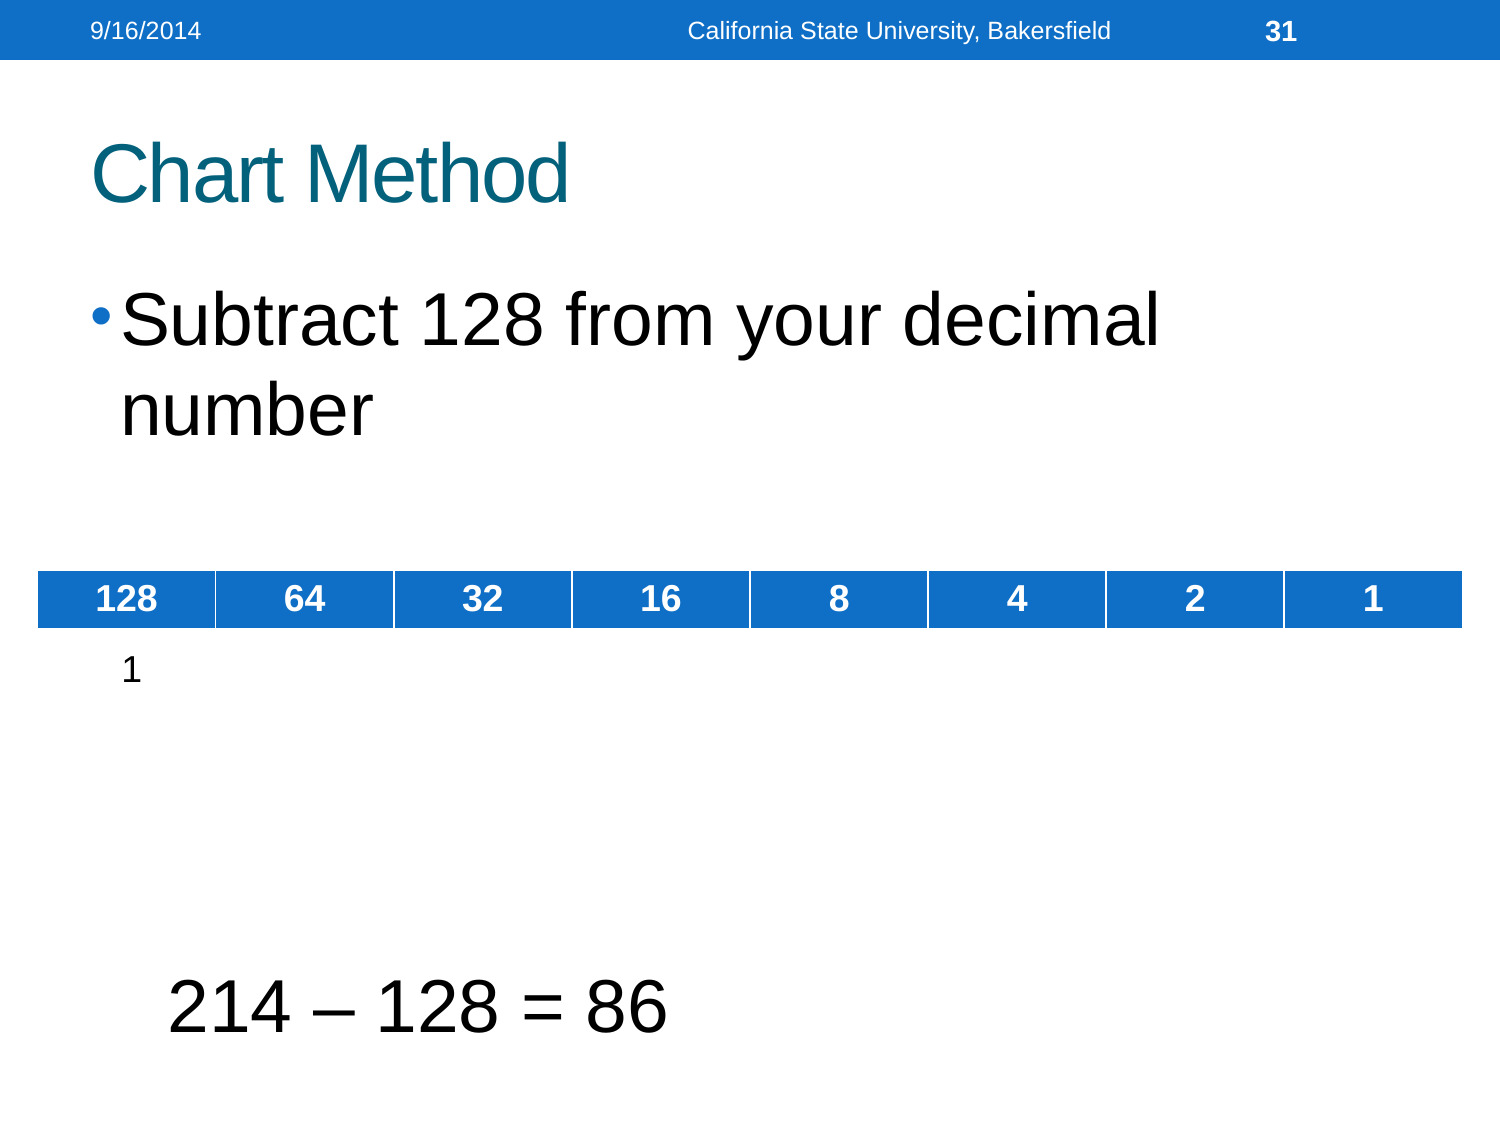

9/16/2014
California State University, Bakersfield
# Chart Method
Subtract 128 from your decimal number
| 128 | 64 | 32 | 16 | 8 | 4 | 2 | 1 |
| --- | --- | --- | --- | --- | --- | --- | --- |
1
214 – 128 = 86